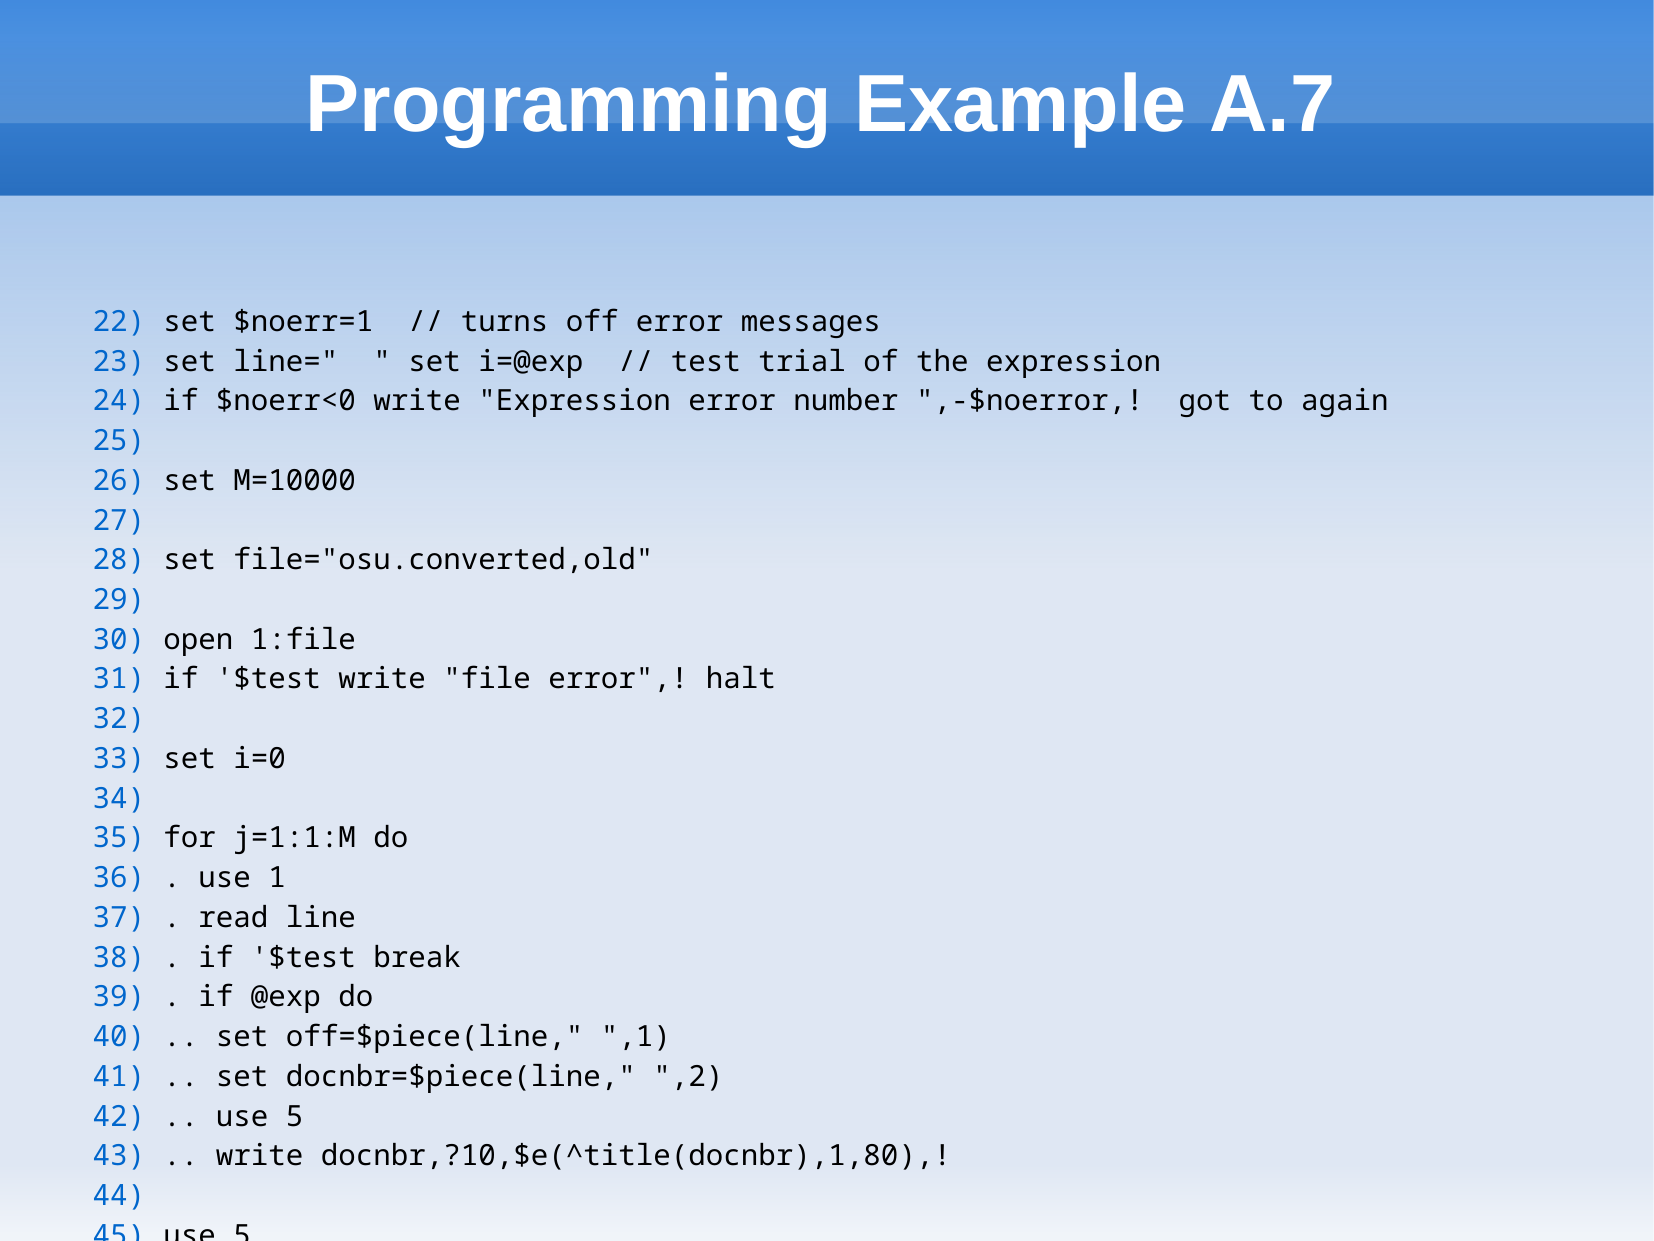

# Programming Example A.7
 set $noerr=1 // turns off error messages
 set line=" " set i=@exp // test trial of the expression
 if $noerr<0 write "Expression error number ",-$noerror,! got to again
 set M=10000
 set file="osu.converted,old"
 open 1:file
 if '$test write "file error",! halt
 set i=0
 for j=1:1:M do
 . use 1
 . read line
 . if '$test break
 . if @exp do
 .. set off=$piece(line," ",1)
 .. set docnbr=$piece(line," ",2)
 .. use 5
 .. write docnbr,?10,$e(^title(docnbr),1,80),!
 use 5
 write !,M," documents searched",!!
 halt